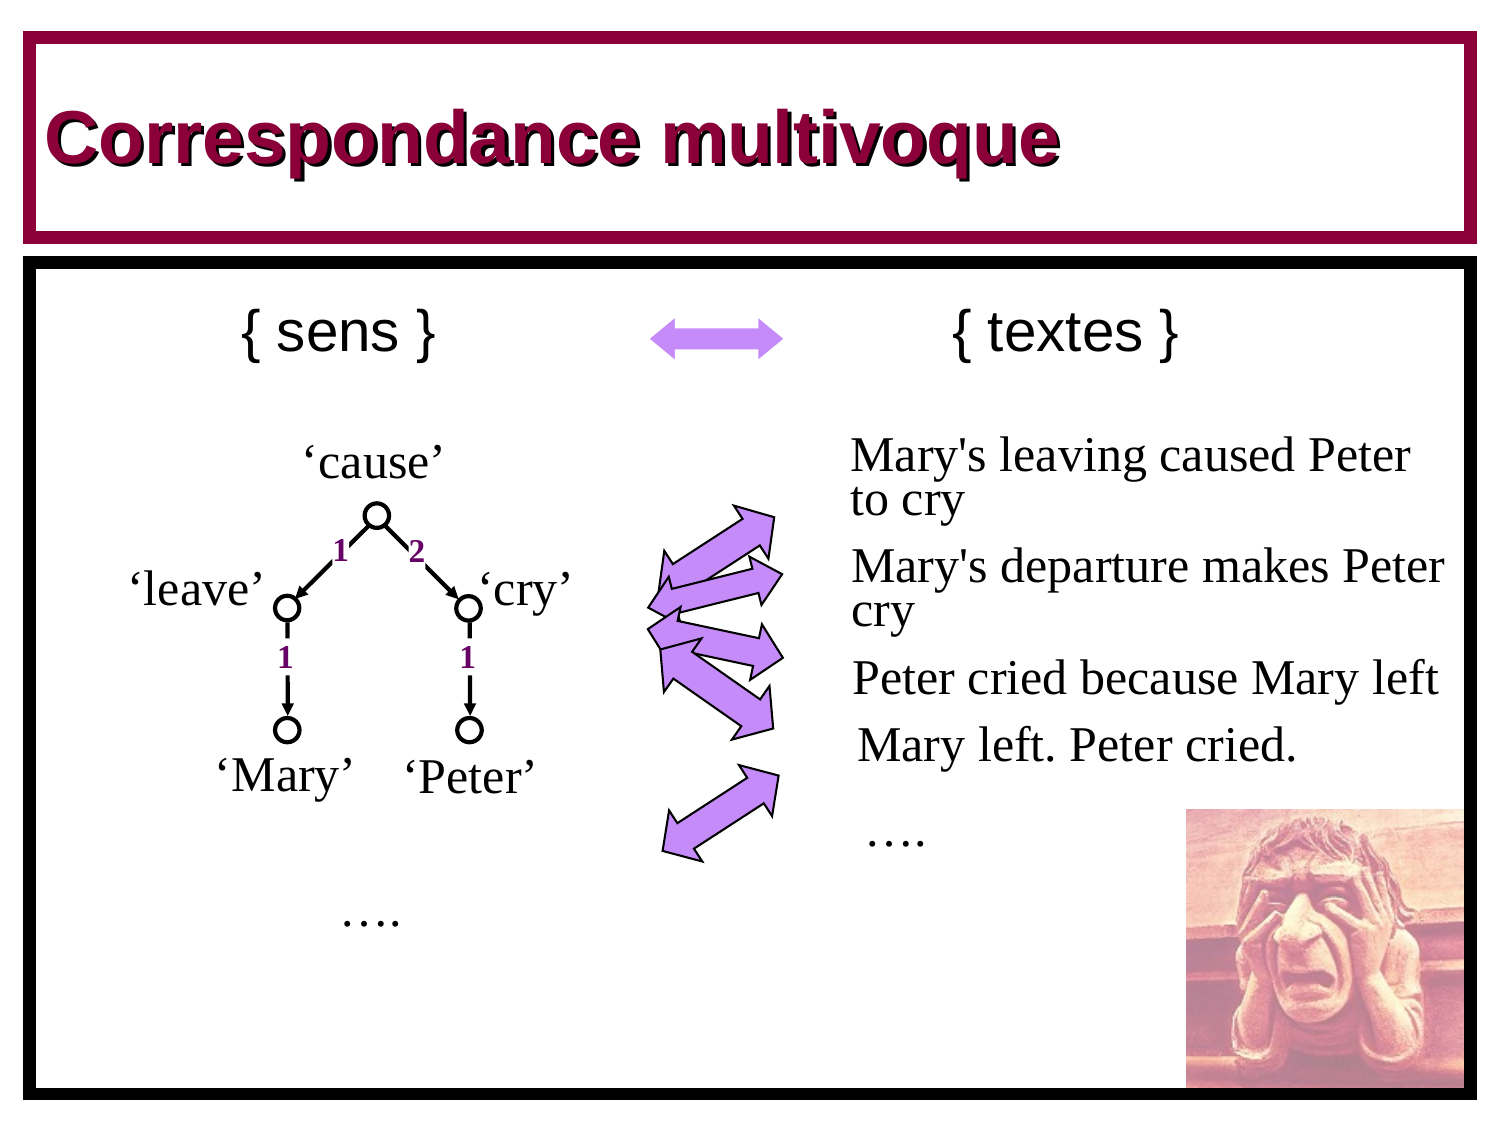

# Correspondance multivoque
{ sens }
{ textes }
‘cause’
Mary's leaving caused Peter to cry
1
2
Mary's departure makes Peter cry
‘leave’
‘cry’
Peter cried because Mary left
Mary left. Peter cried.
1
1
‘Mary’
‘Peter’
….
….